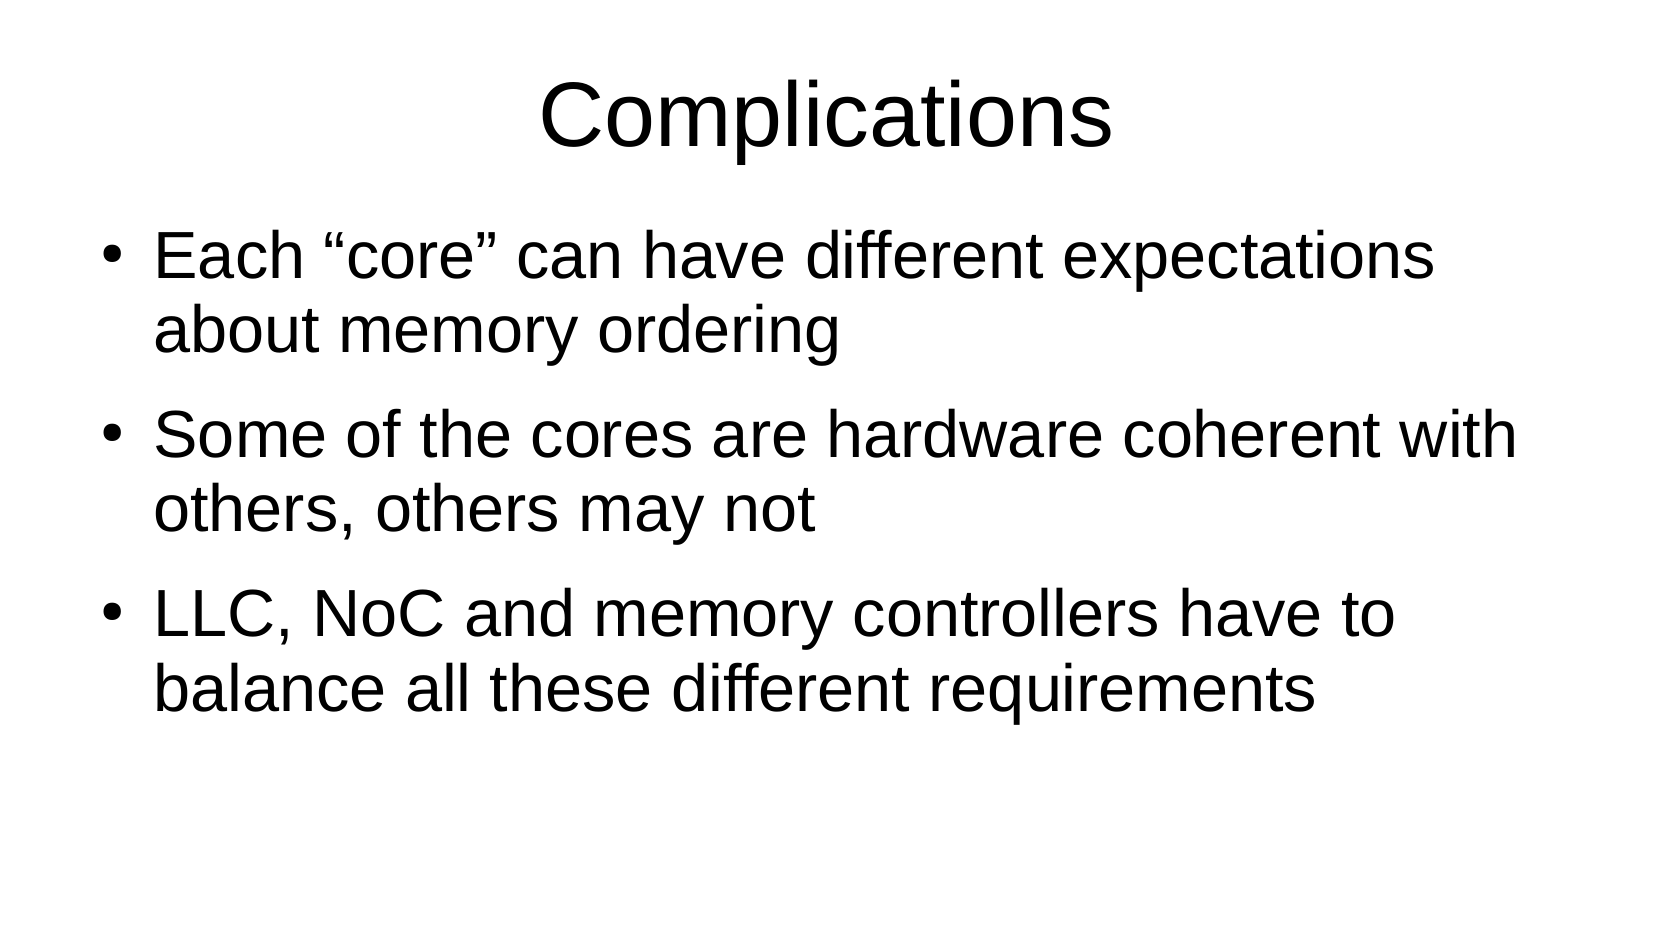

# Complications
Each “core” can have different expectations about memory ordering
Some of the cores are hardware coherent with others, others may not
LLC, NoC and memory controllers have to balance all these different requirements